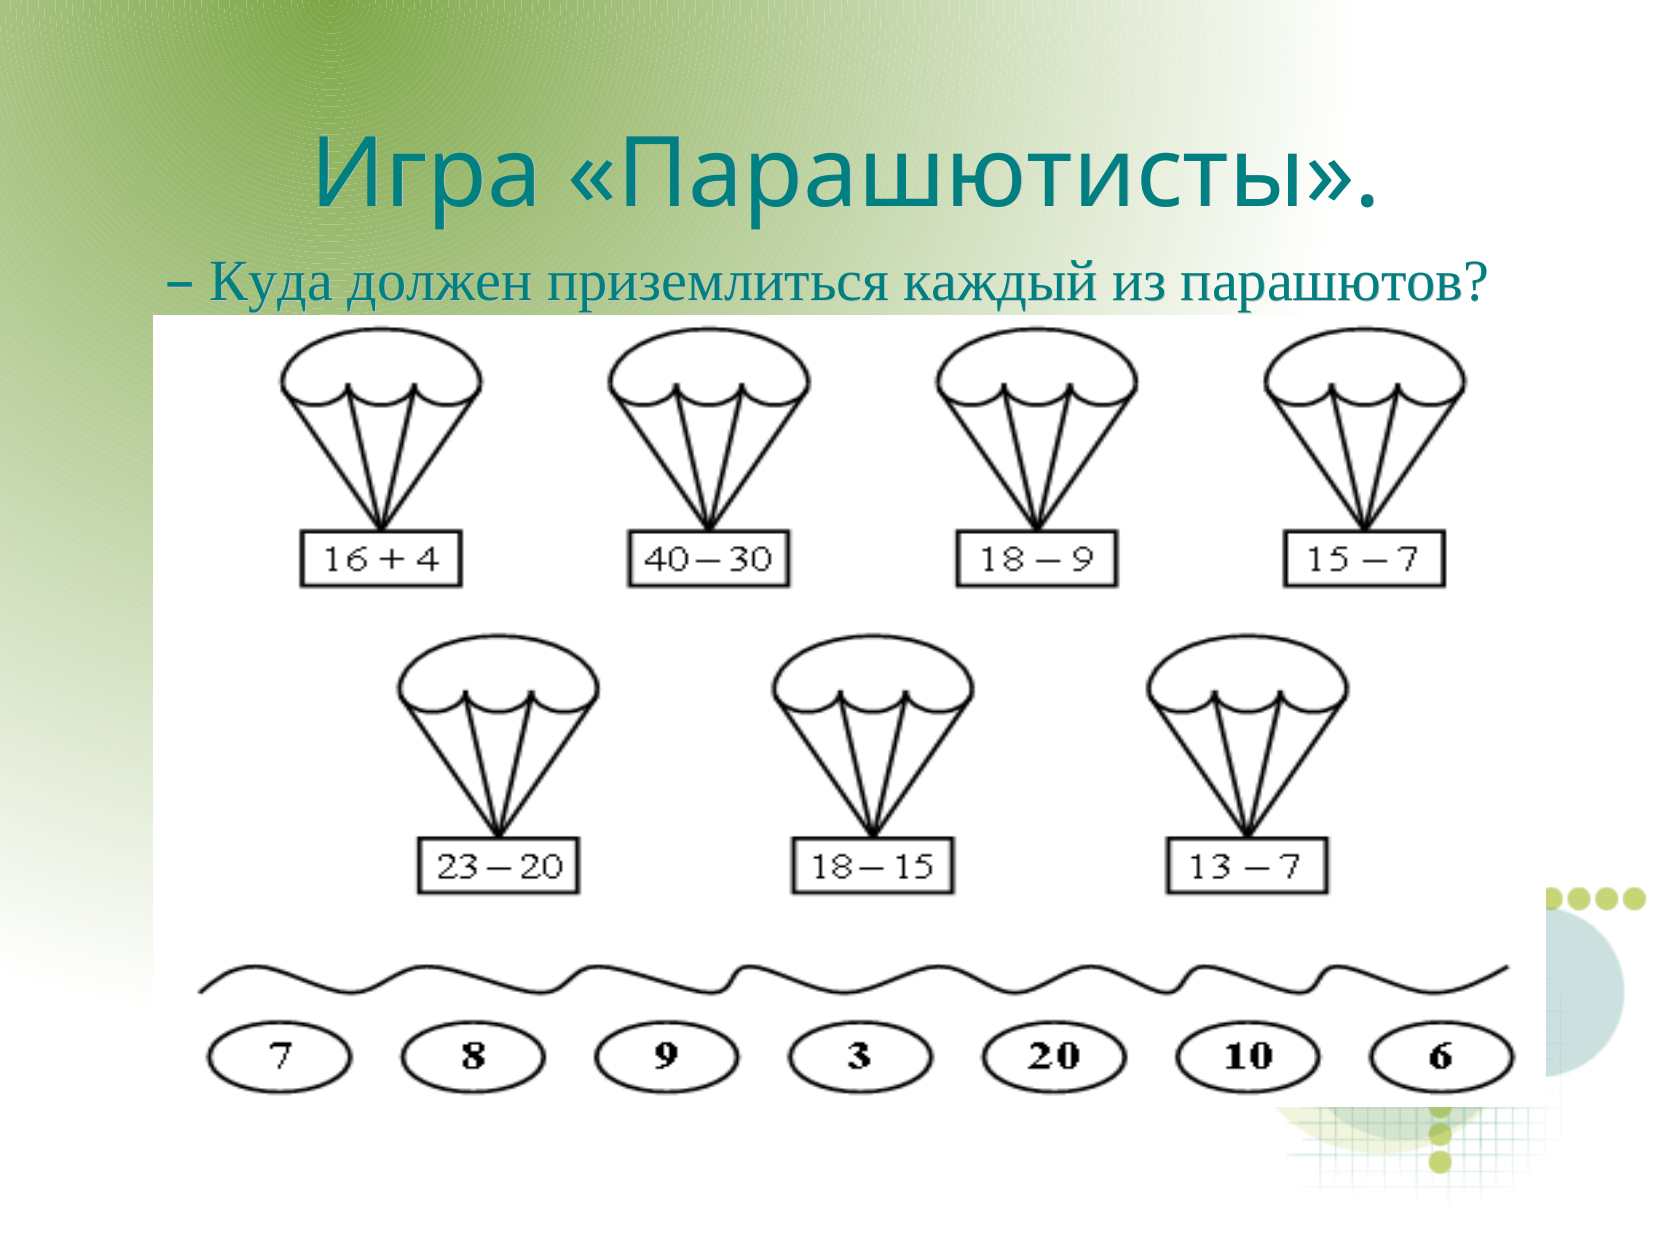

# Игра «Парашютисты». – Куда должен приземлиться каждый из парашютов?